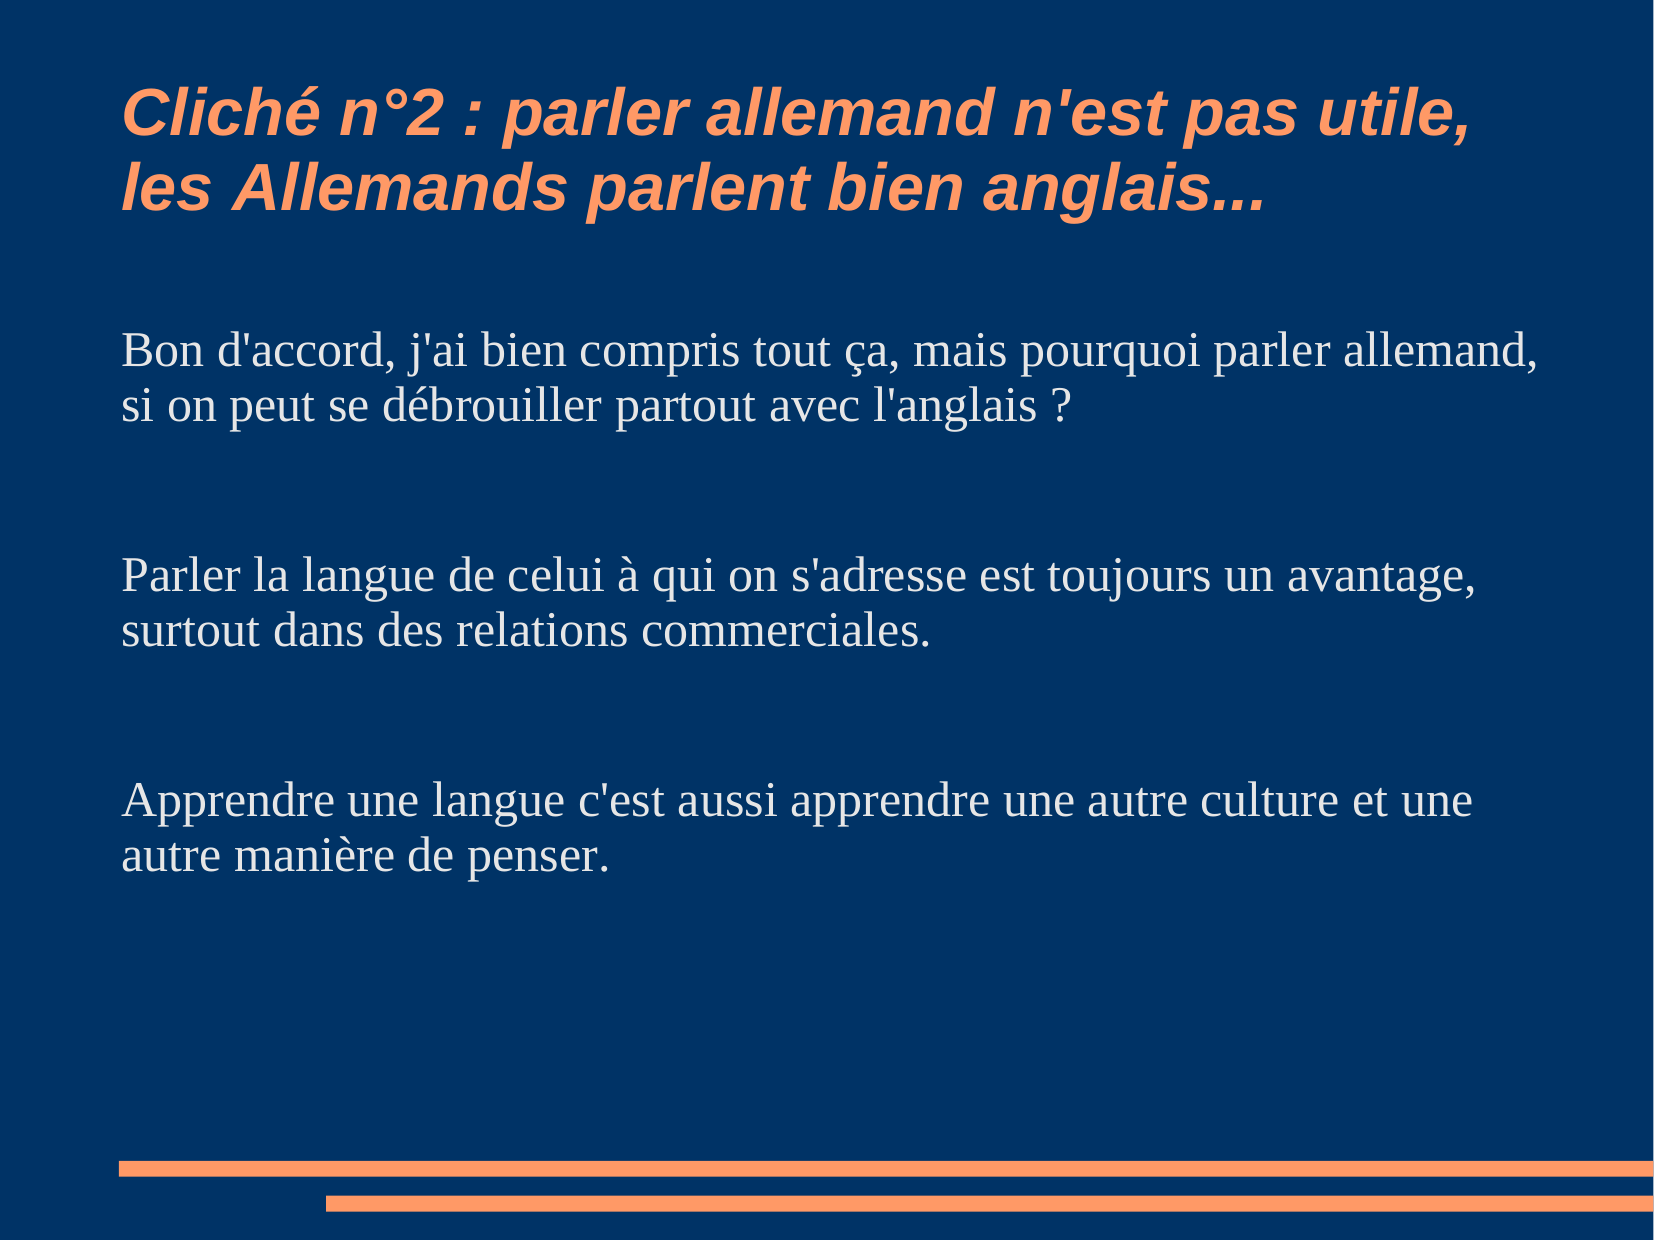

# Cliché n°2 : parler allemand n'est pas utile, les Allemands parlent bien anglais...
Bon d'accord, j'ai bien compris tout ça, mais pourquoi parler allemand, si on peut se débrouiller partout avec l'anglais ?
Parler la langue de celui à qui on s'adresse est toujours un avantage, surtout dans des relations commerciales.
Apprendre une langue c'est aussi apprendre une autre culture et une autre manière de penser.